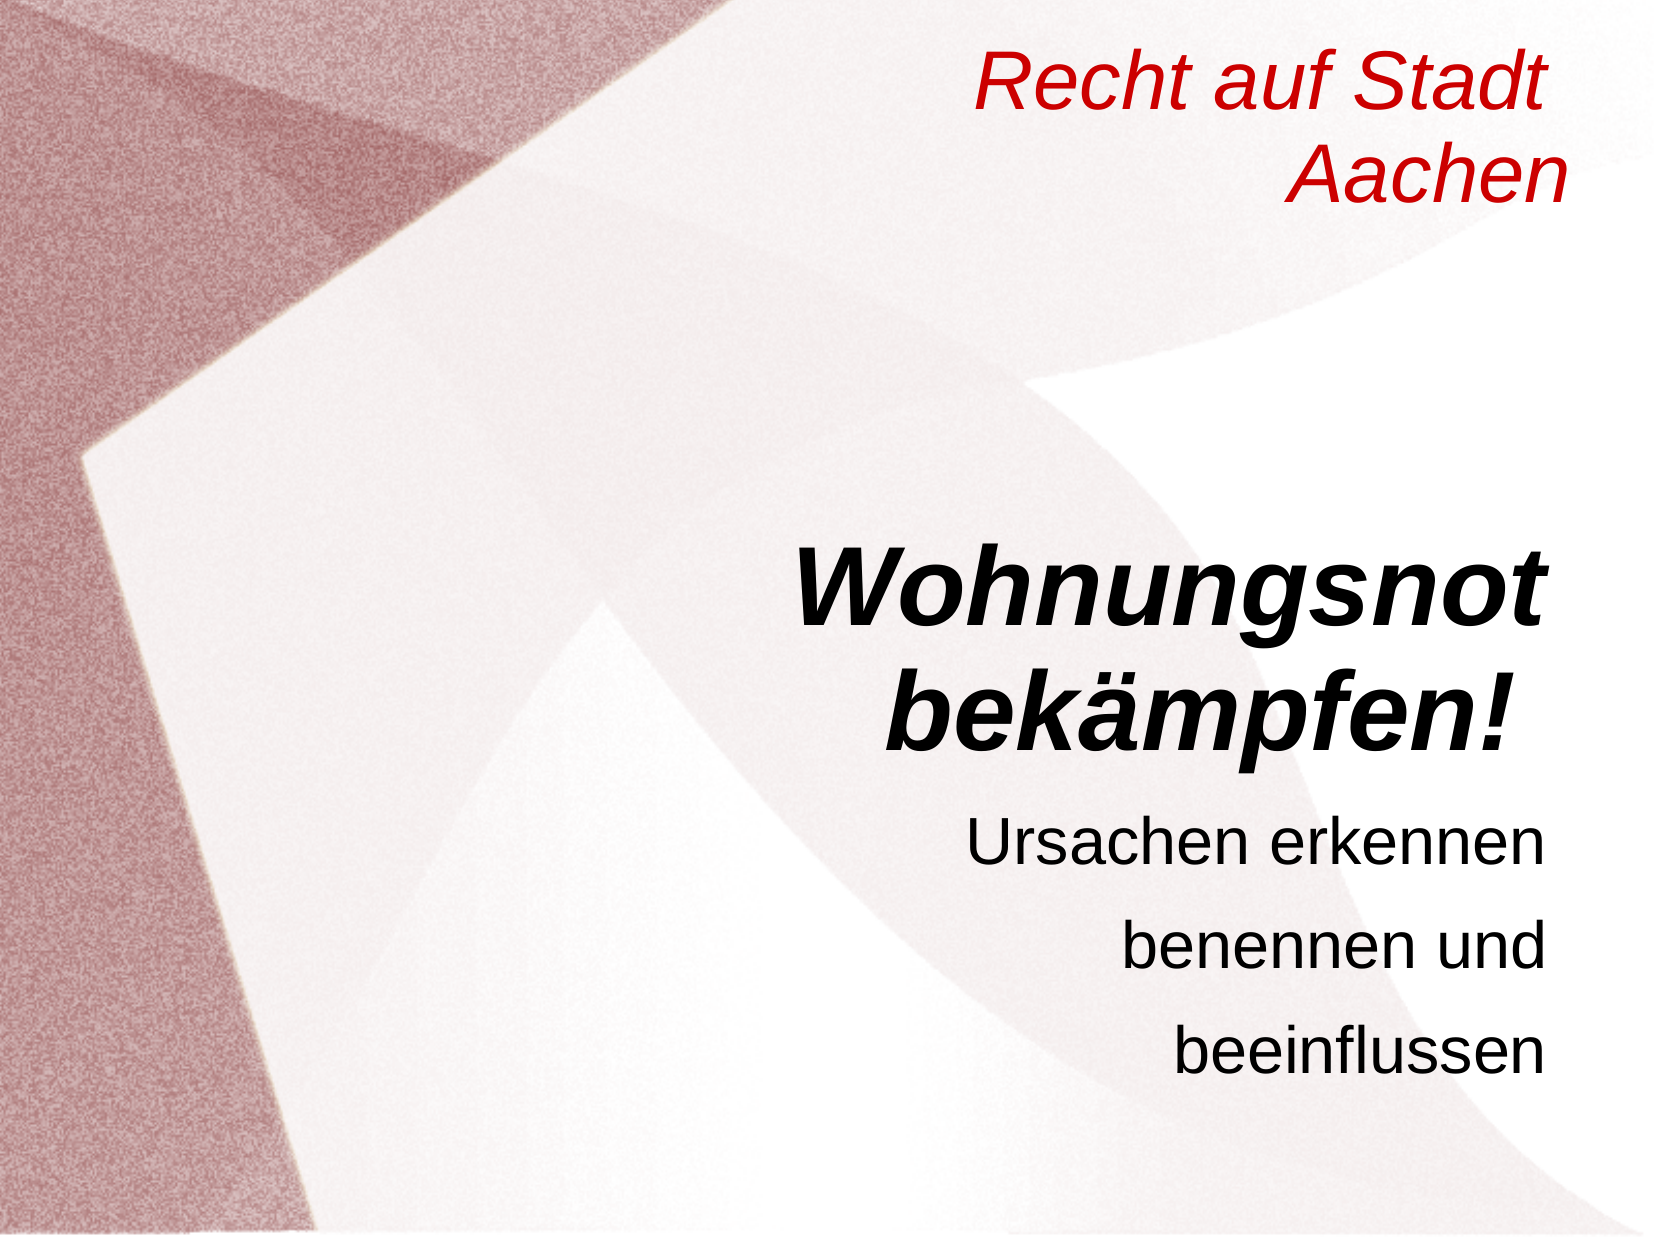

# Recht auf Stadt Aachen
Wohnungsnot bekämpfen!
Ursachen erkennen
benennen und
beeinflussen